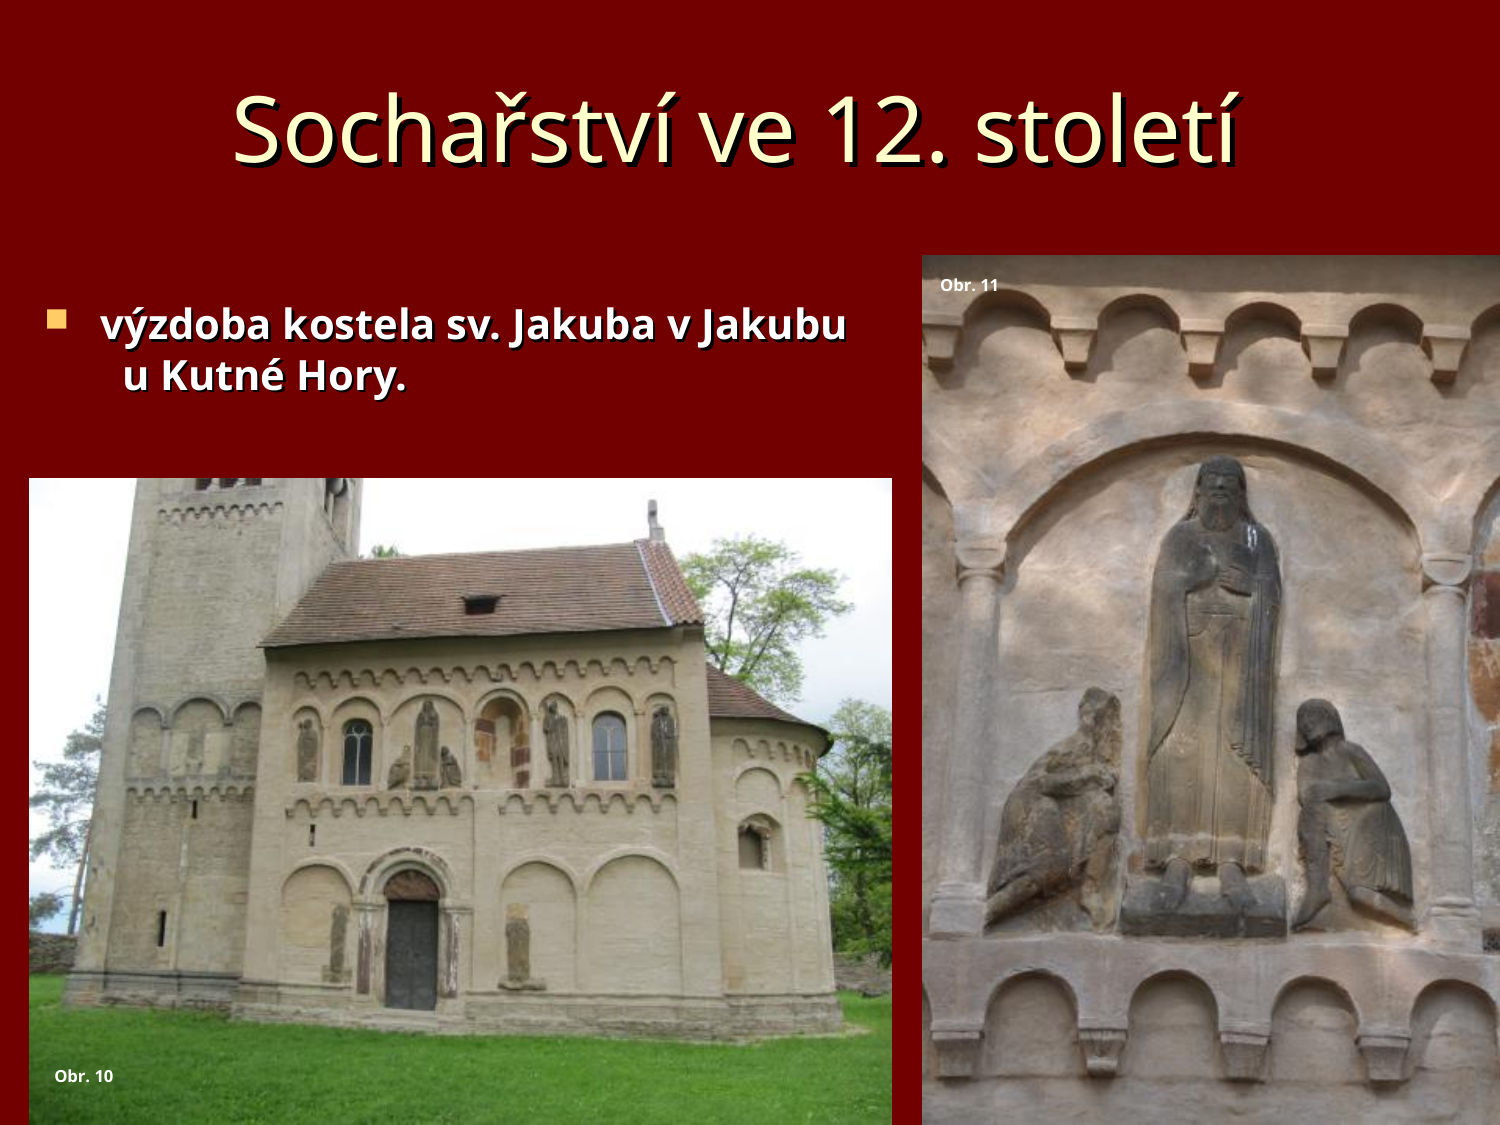

# Sochařství ve 12. století
Obr. 11
výzdoba kostela sv. Jakuba v Jakubu u Kutné Hory.
Obr. 10